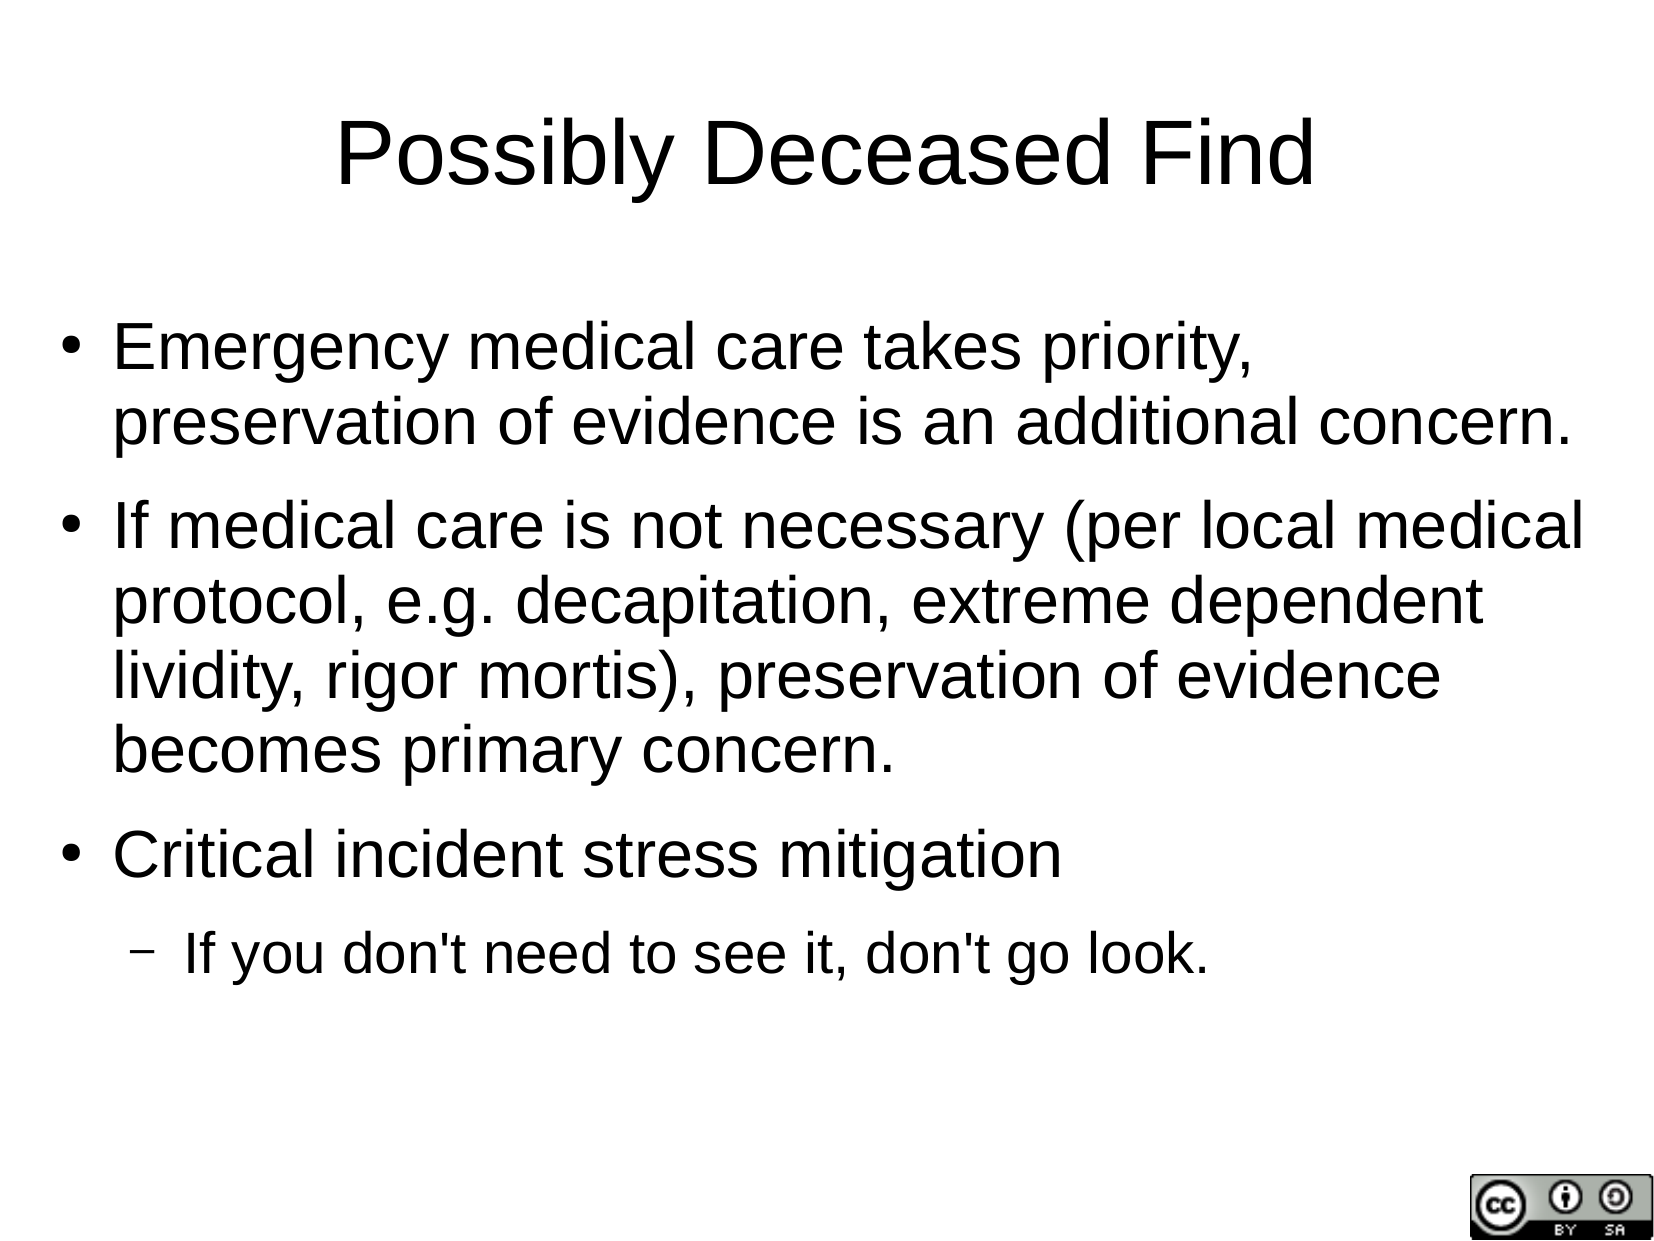

# Possibly Deceased Find
Emergency medical care takes priority, preservation of evidence is an additional concern.
If medical care is not necessary (per local medical protocol, e.g. decapitation, extreme dependent lividity, rigor mortis), preservation of evidence becomes primary concern.
Critical incident stress mitigation
If you don't need to see it, don't go look.